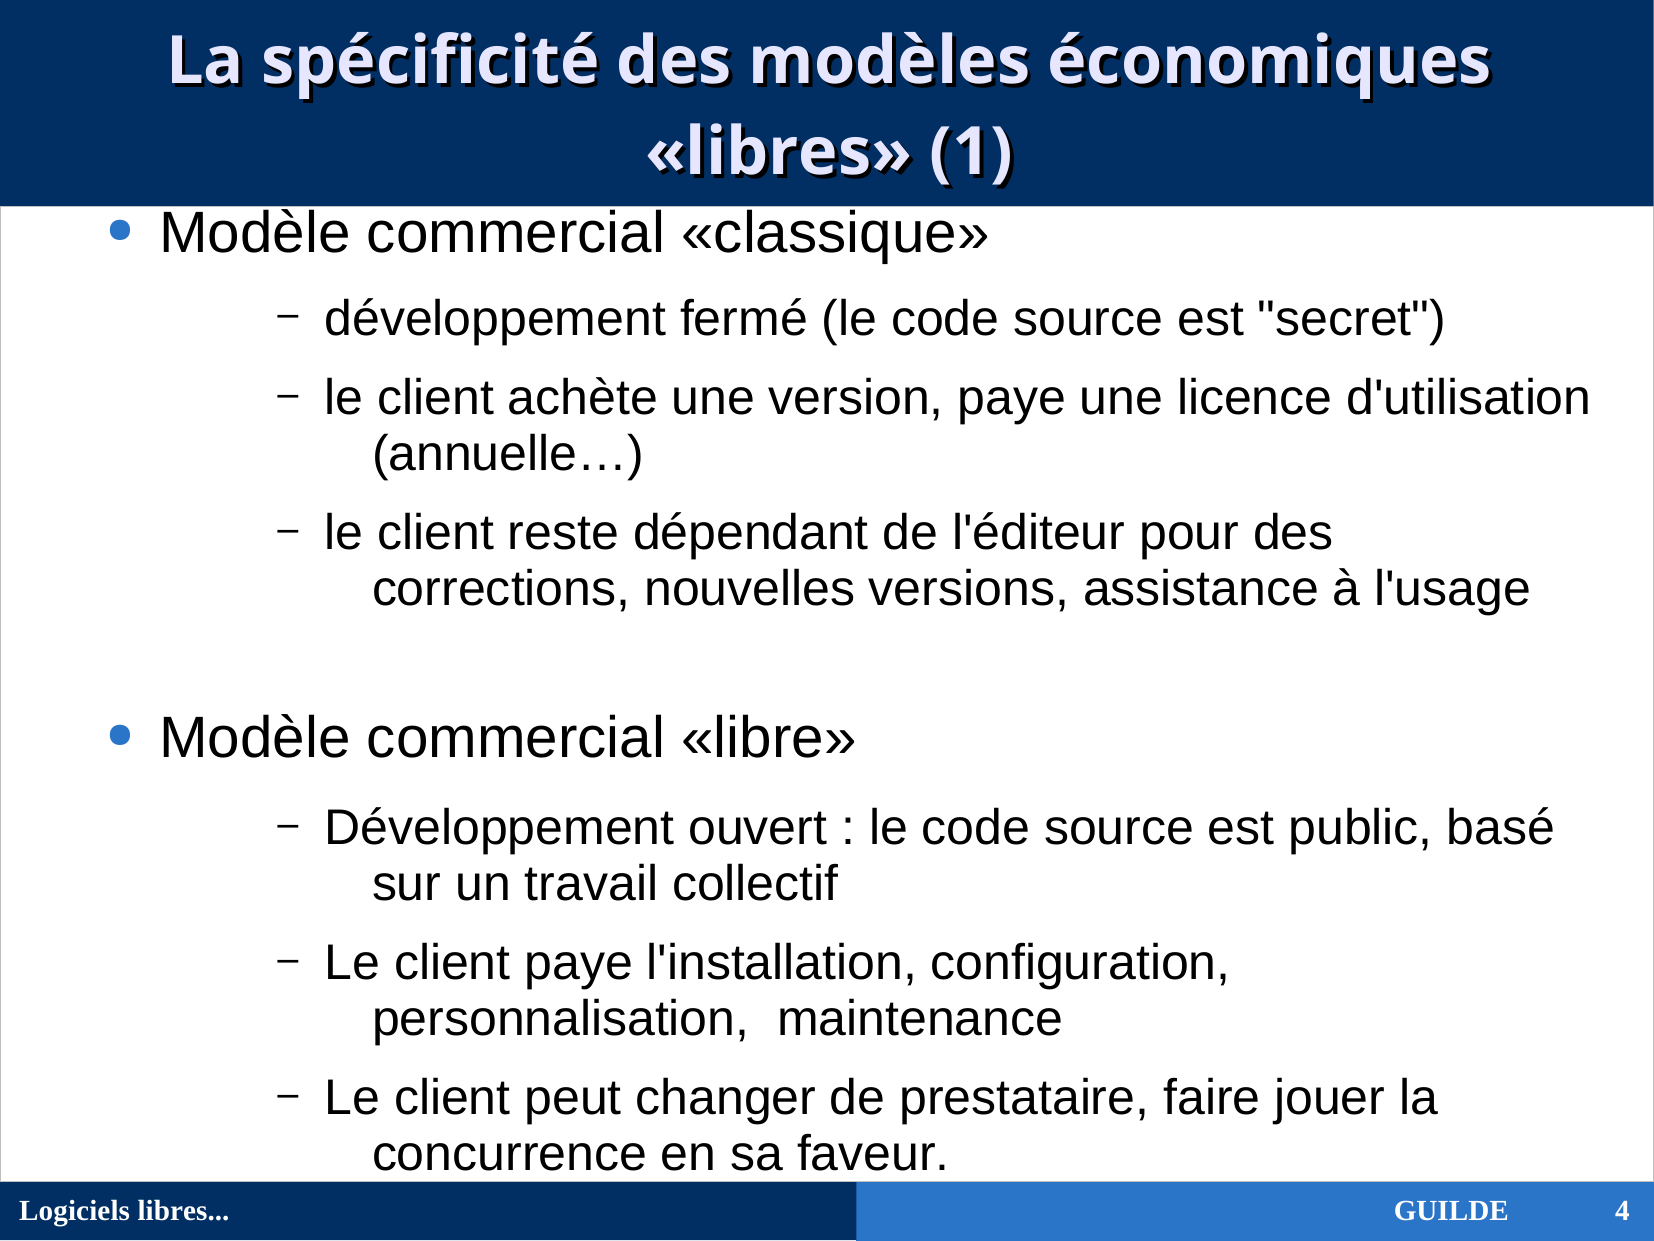

# La spécificité des modèles économiques «libres» (1)
Modèle commercial «classique»
développement fermé (le code source est "secret")
le client achète une version, paye une licence d'utilisation (annuelle…)
le client reste dépendant de l'éditeur pour des corrections, nouvelles versions, assistance à l'usage
Modèle commercial «libre»
Développement ouvert : le code source est public, basé sur un travail collectif
Le client paye l'installation, configuration, personnalisation, maintenance
Le client peut changer de prestataire, faire jouer la concurrence en sa faveur.
4